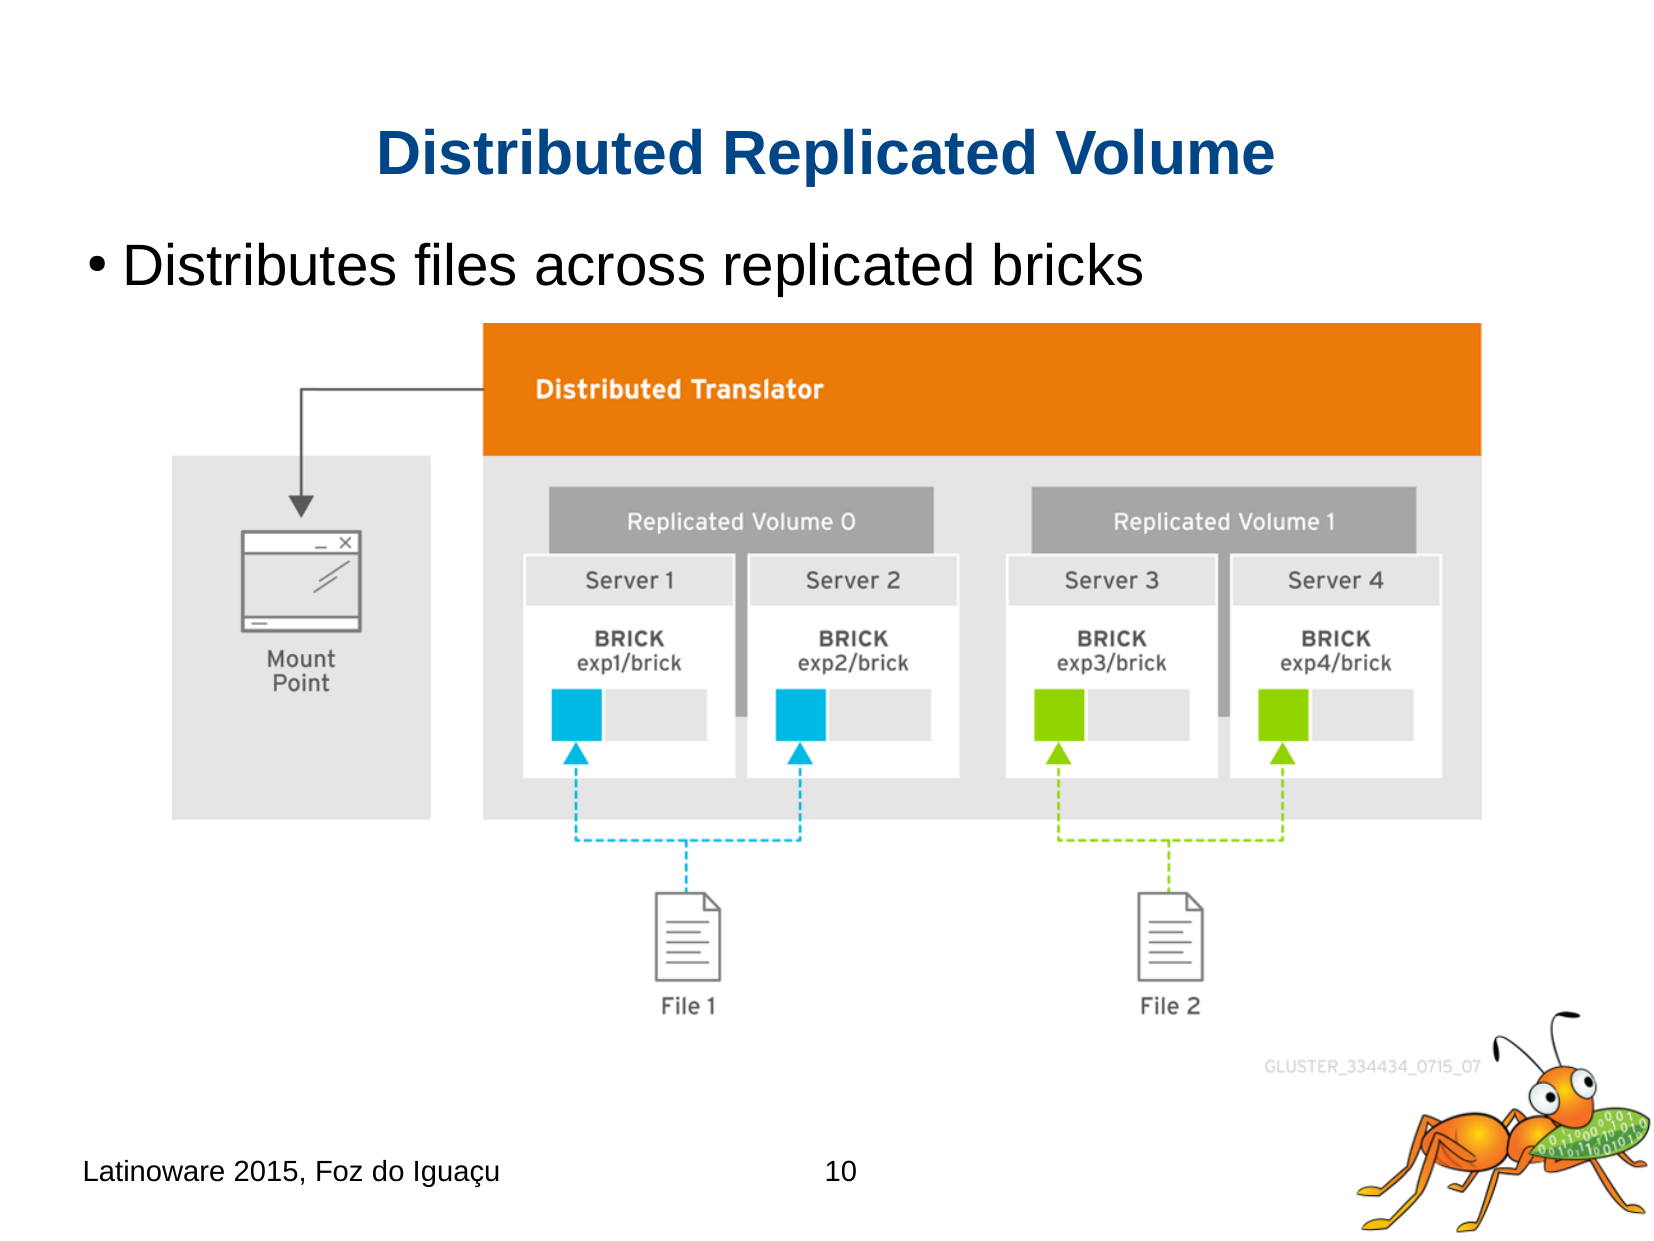

Distributed Replicated Volume
# Distributes files across replicated bricks
Latinoware 2015, Foz do Iguaçu
10